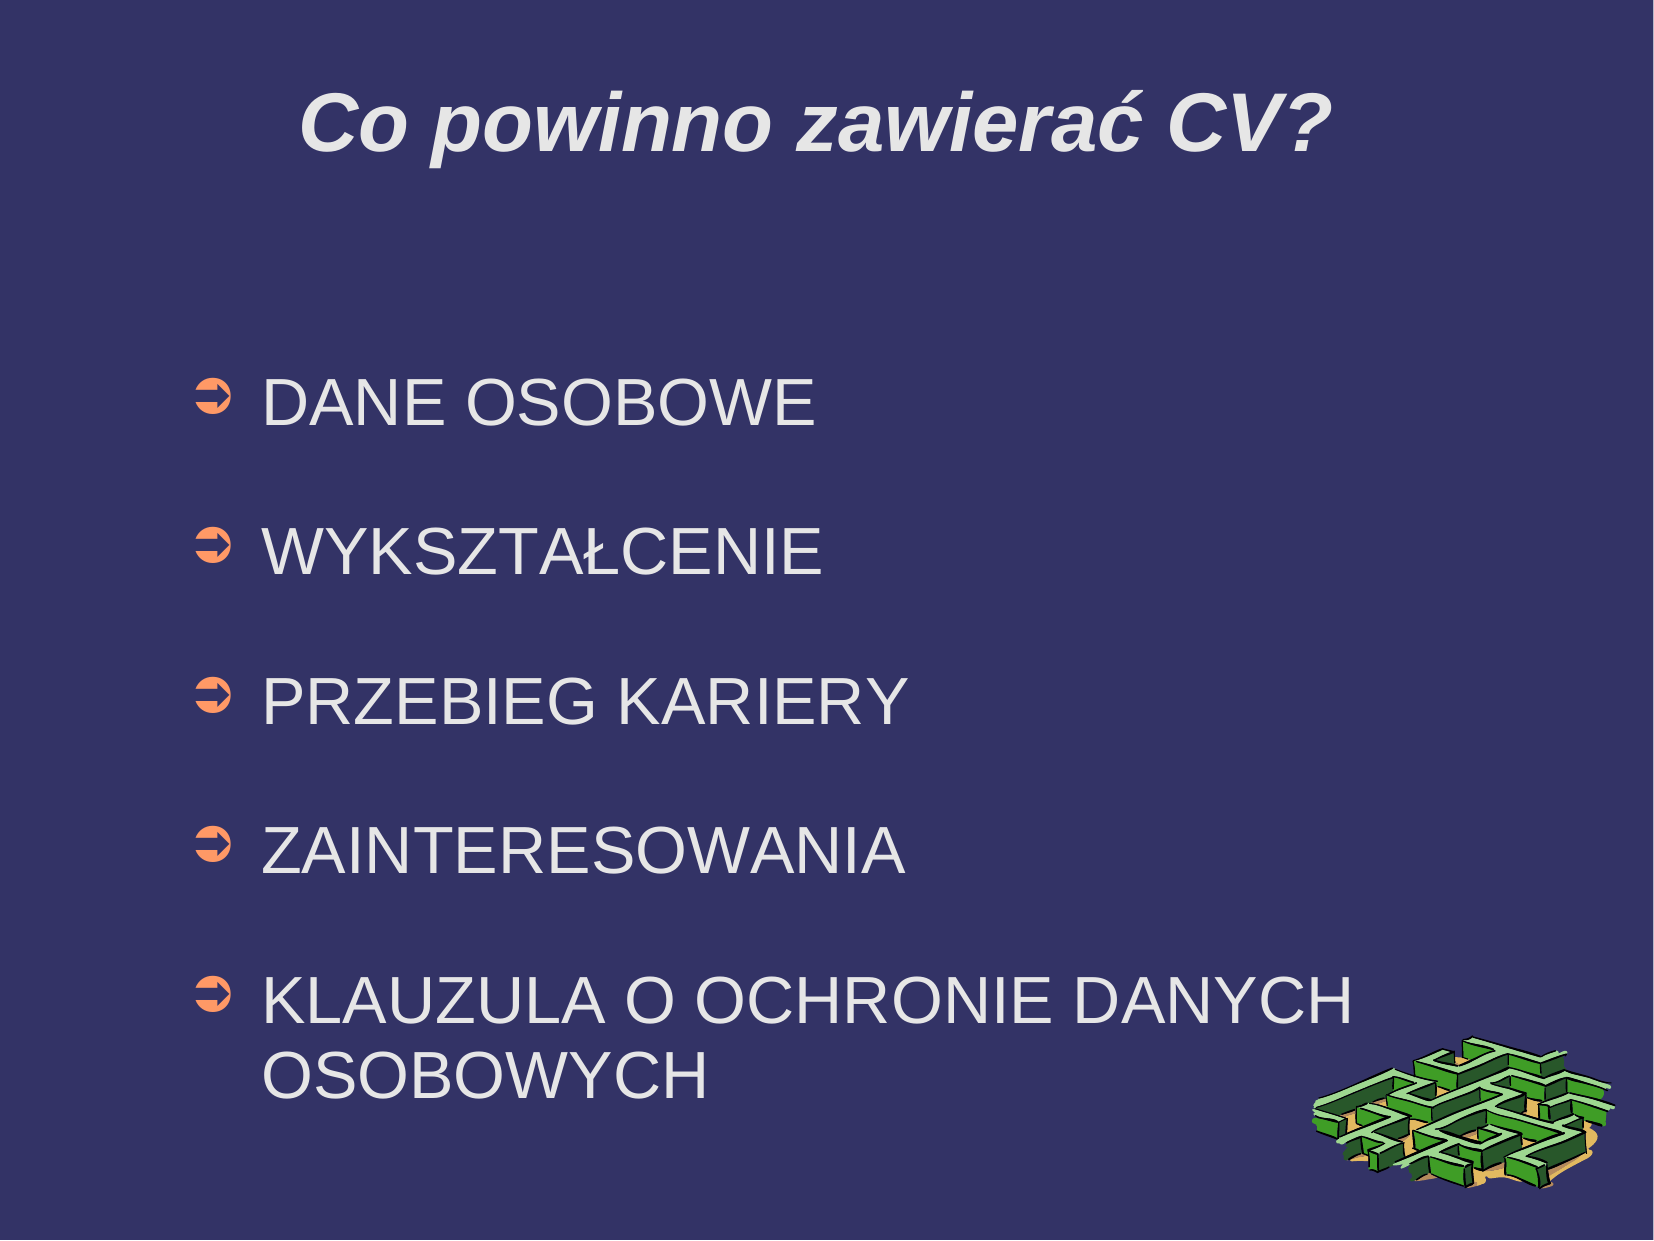

# Co powinno zawierać CV?
DANE OSOBOWE
WYKSZTAŁCENIE
PRZEBIEG KARIERY
ZAINTERESOWANIA
KLAUZULA O OCHRONIE DANYCH OSOBOWYCH